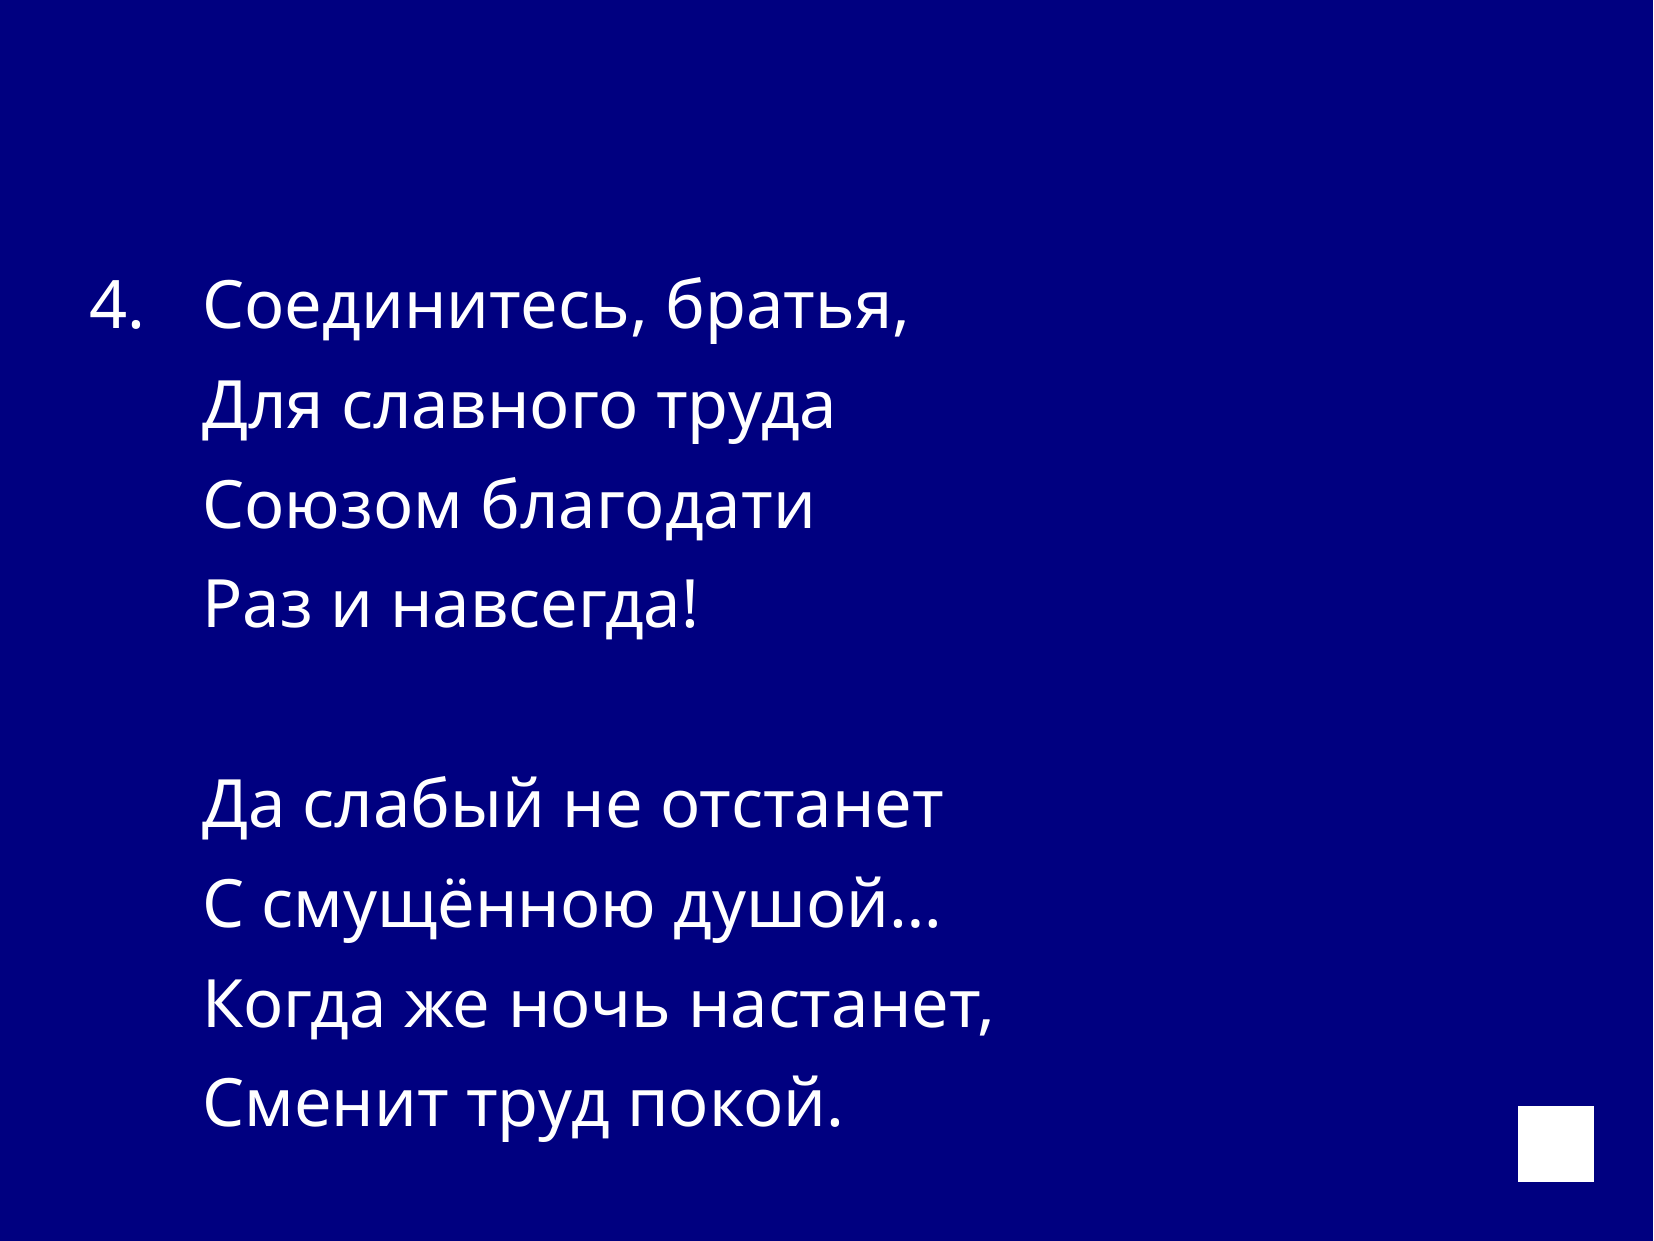

4.	Соединитесь, братья,
	Для славного труда
	Союзом благодати
	Раз и навсегда!
	Да слабый не отстанет
	С смущённою душой…
	Когда же ночь настанет,
	Сменит труд покой.